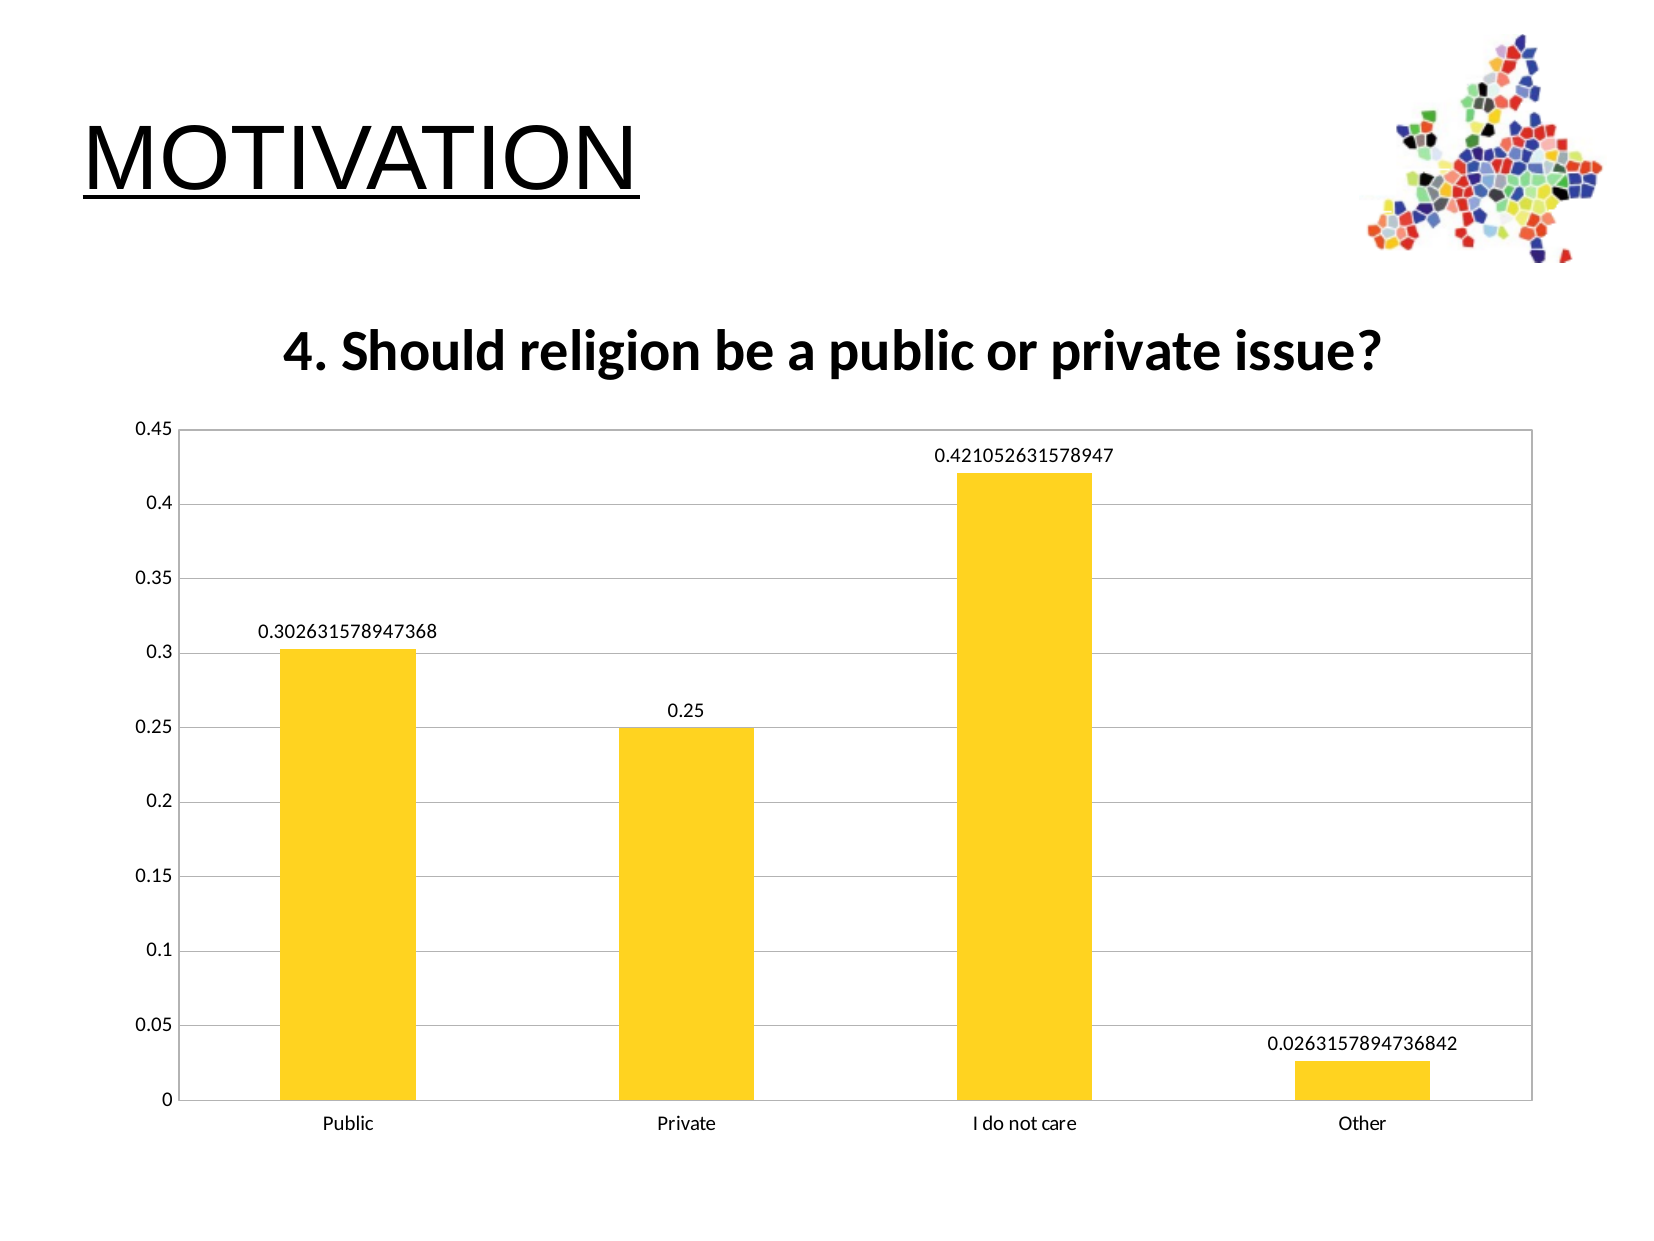

# MOTIVATION
### Chart: 4. Should religion be a public or private issue?
| Category | Columna B |
|---|---|
| Public | 0.302631578947368 |
| Private | 0.25 |
| I do not care | 0.421052631578947 |
| Other | 0.0263157894736842 |